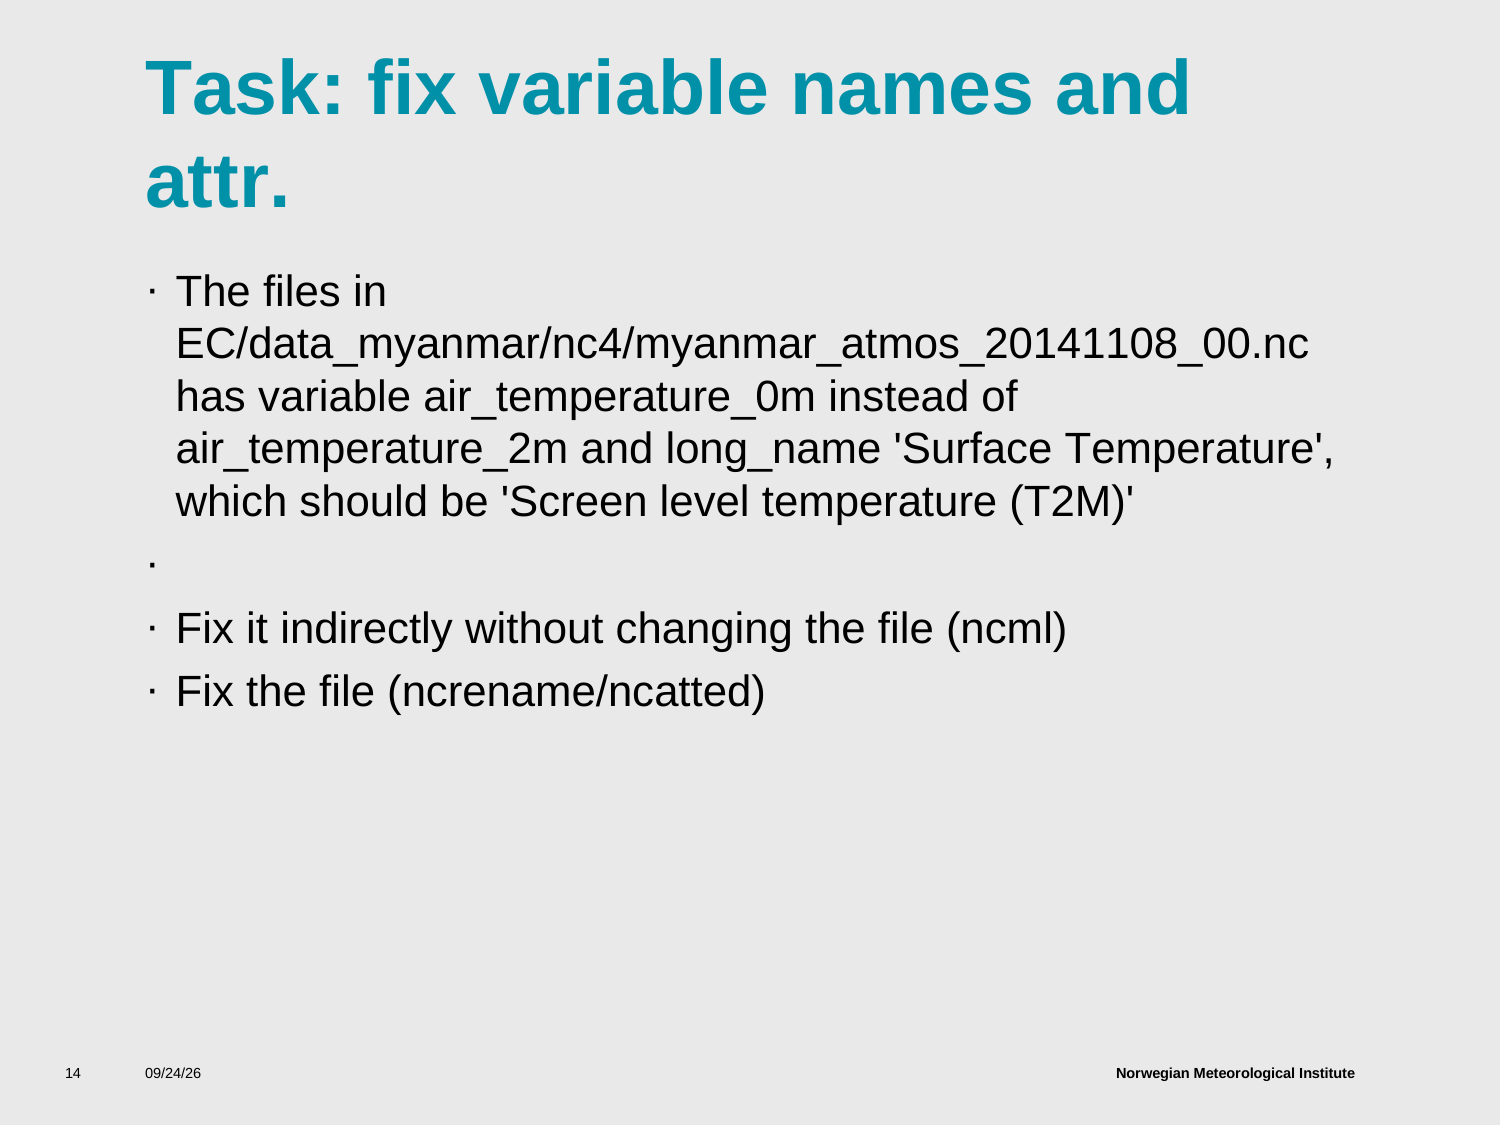

# Task: fix variable names and attr.
The files in EC/data_myanmar/nc4/myanmar_atmos_20141108_00.nc has variable air_temperature_0m instead of air_temperature_2m and long_name 'Surface Temperature', which should be 'Screen level temperature (T2M)'
Fix it indirectly without changing the file (ncml)
Fix the file (ncrename/ncatted)